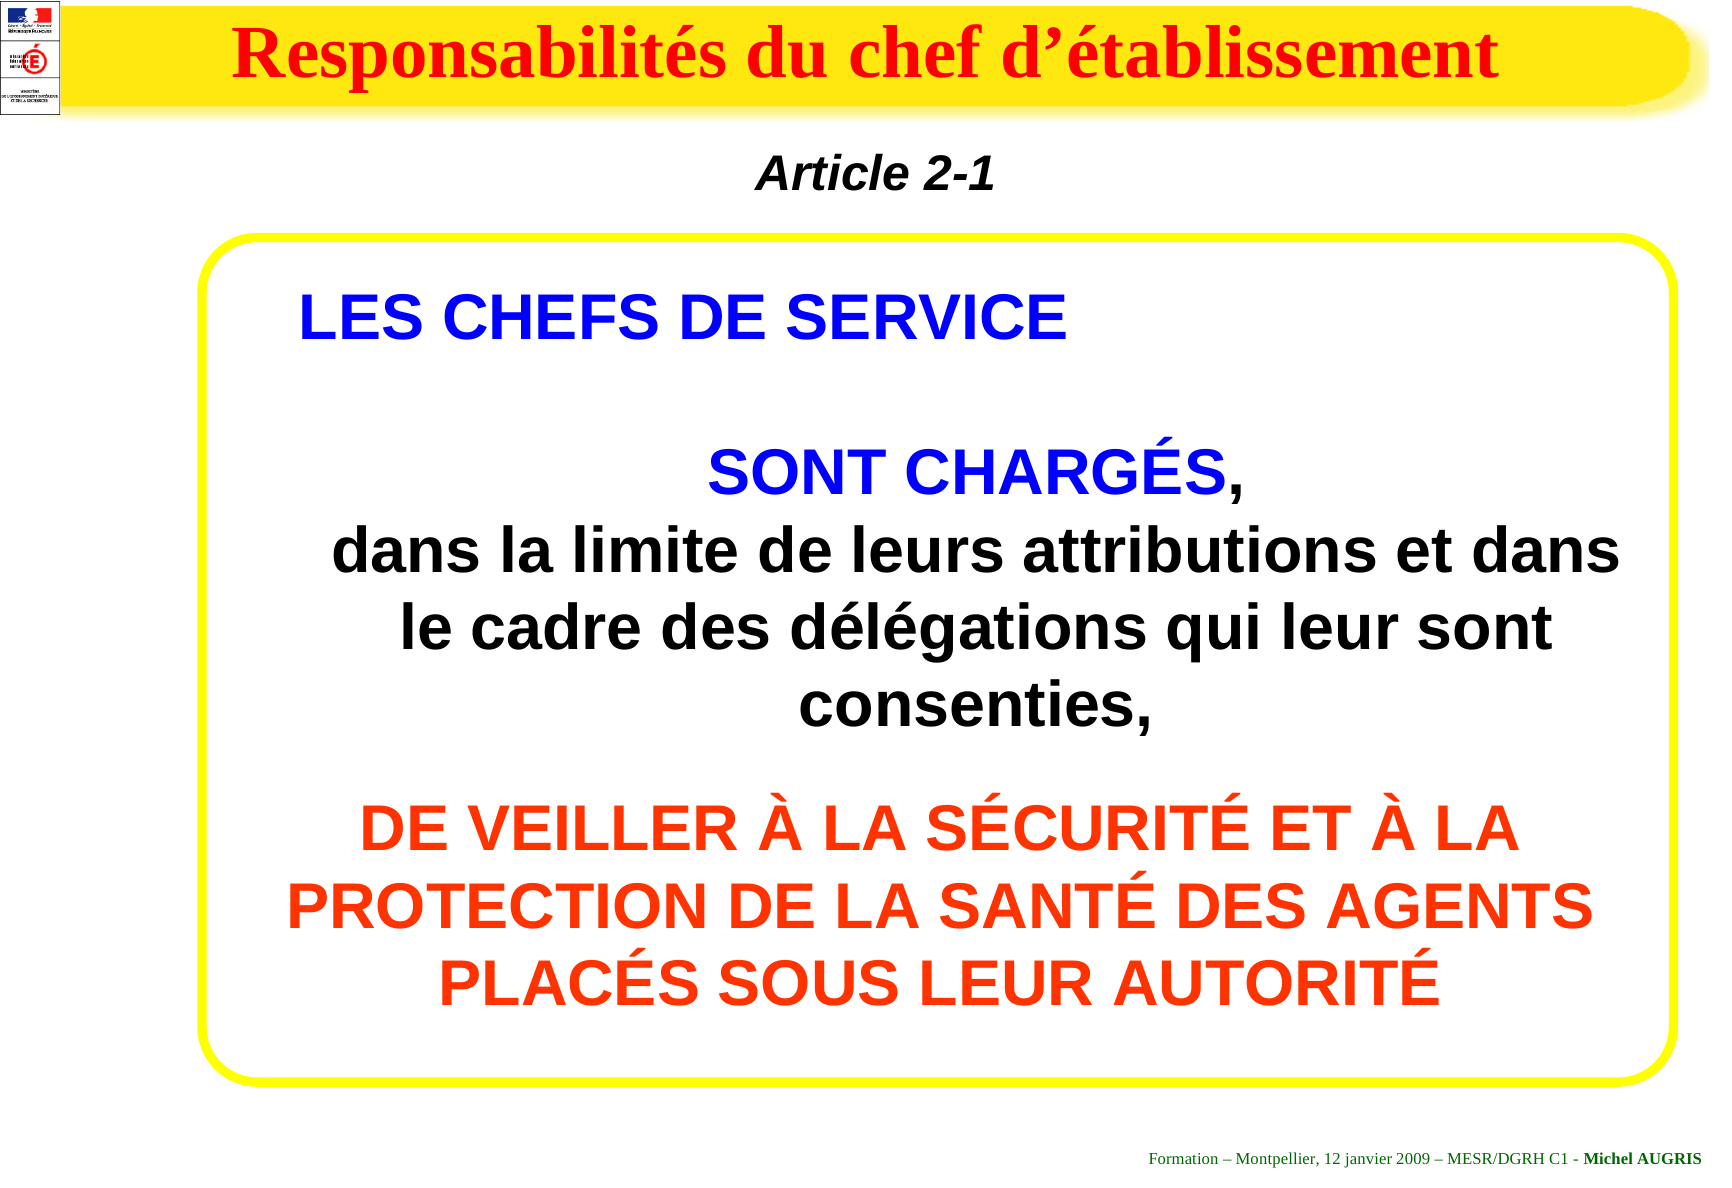

Responsabilités du chef d’établissement
Article 2-1
LES CHEFS DE SERVICE
SONT CHARGÉS,
dans la limite de leurs attributions et dans le cadre des délégations qui leur sont consenties,
DE VEILLER À LA SÉCURITÉ ET À LA PROTECTION DE LA SANTÉ DES AGENTS PLACÉS SOUS LEUR AUTORITÉ